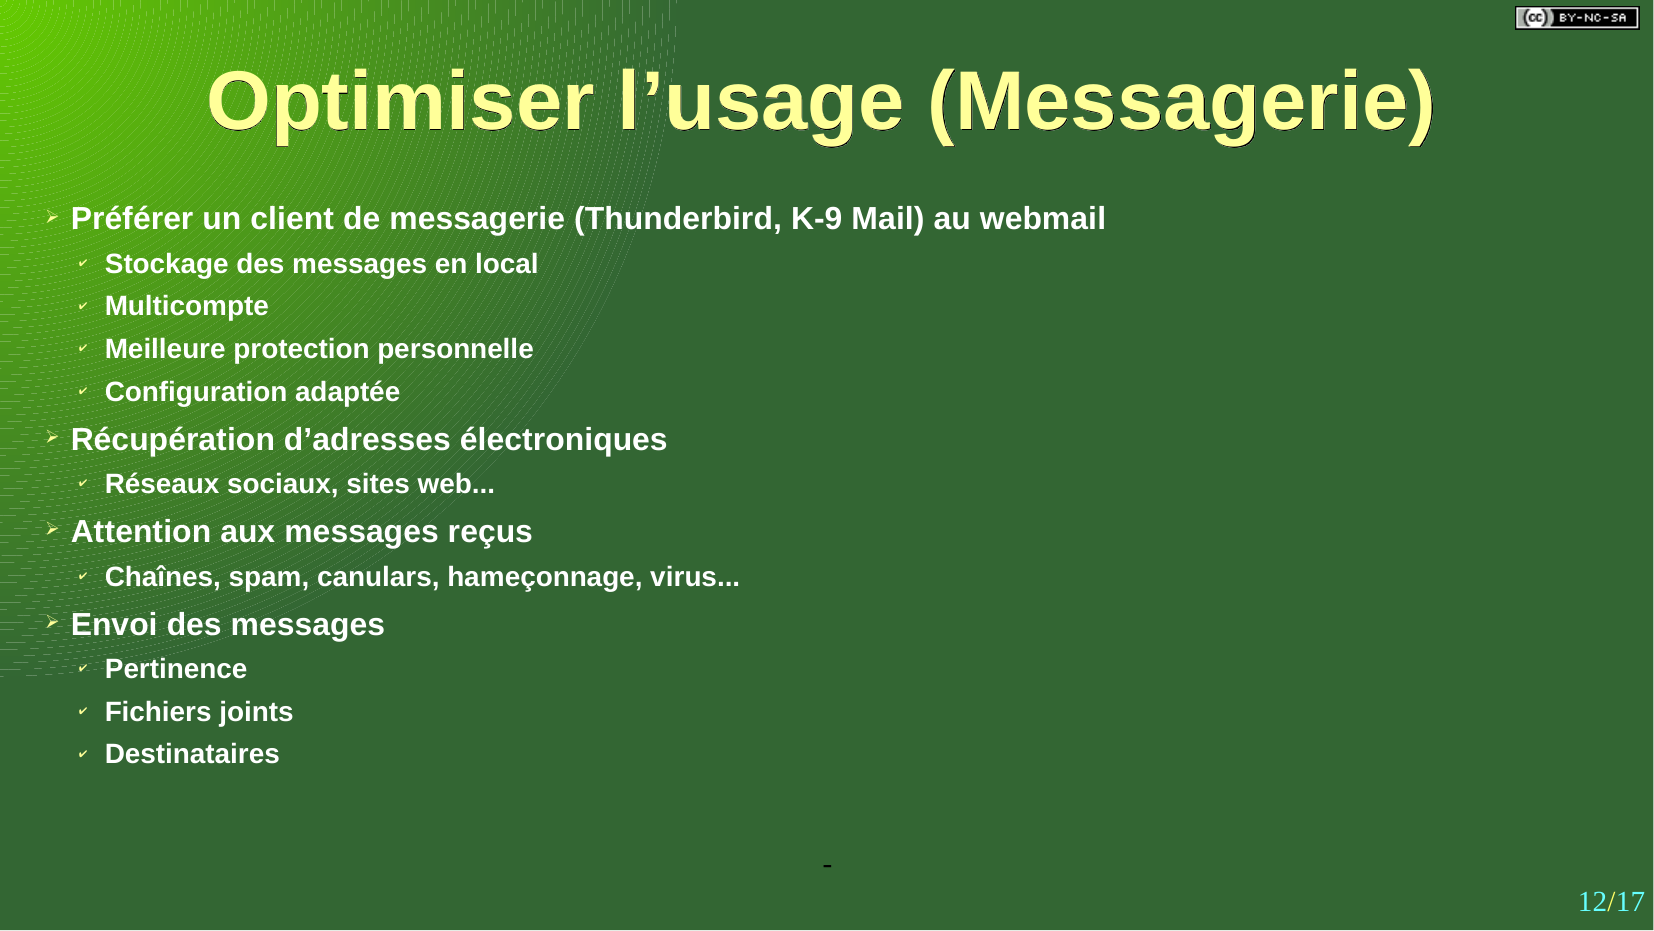

# Optimiser l’usage (Messagerie)
Préférer un client de messagerie (Thunderbird, K-9 Mail) au webmail
Stockage des messages en local
Multicompte
Meilleure protection personnelle
Configuration adaptée
Récupération d’adresses électroniques
Réseaux sociaux, sites web...
Attention aux messages reçus
Chaînes, spam, canulars, hameçonnage, virus...
Envoi des messages
Pertinence
Fichiers joints
Destinataires
-
12